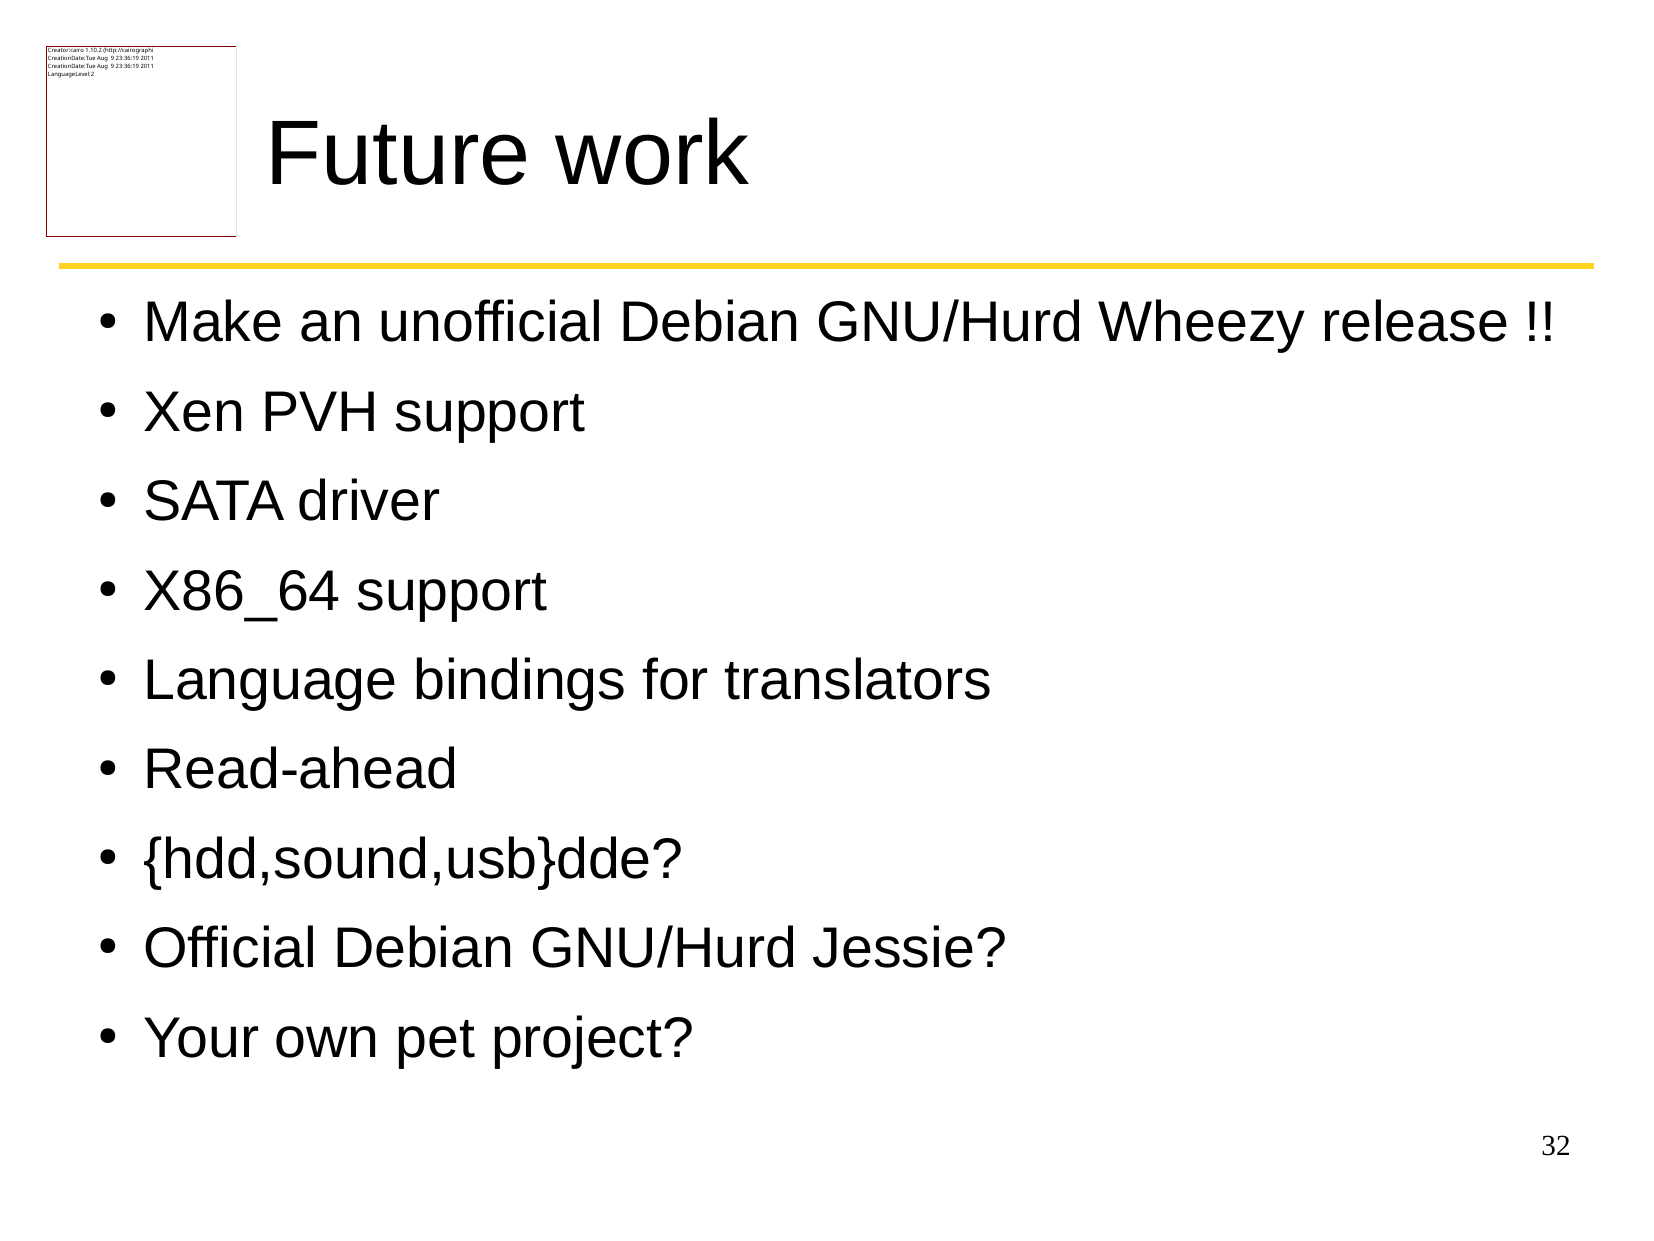

# Future work
Make an unofficial Debian GNU/Hurd Wheezy release !!
Xen PVH support
SATA driver
X86_64 support
Language bindings for translators
Read-ahead
{hdd,sound,usb}dde?
Official Debian GNU/Hurd Jessie?
Your own pet project?
32